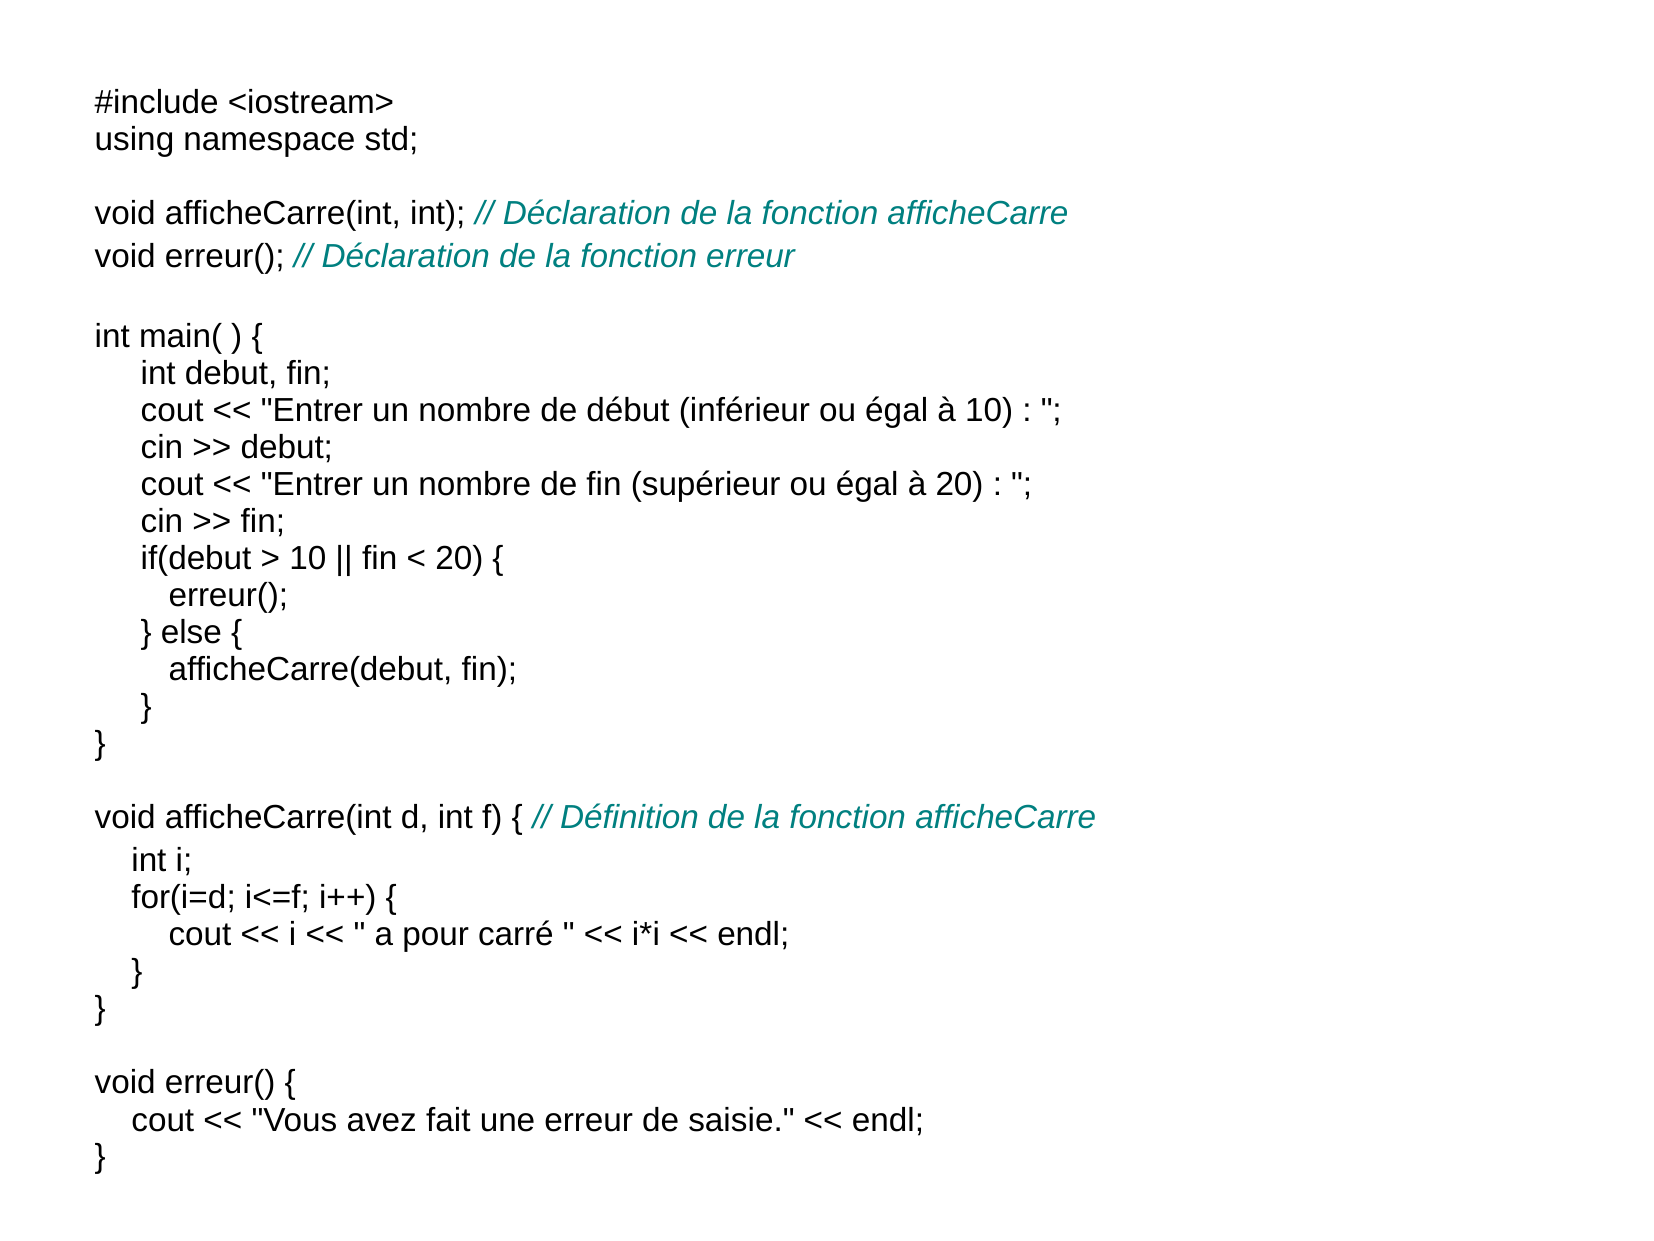

# #include <iostream>
using namespace std;
void afficheCarre(int, int); // Déclaration de la fonction afficheCarre
void erreur(); // Déclaration de la fonction erreur
int main( ) {
 int debut, fin;
 cout << "Entrer un nombre de début (inférieur ou égal à 10) : ";
 cin >> debut;
 cout << "Entrer un nombre de fin (supérieur ou égal à 20) : ";
 cin >> fin;
 if(debut > 10 || fin < 20) {
 erreur();
 } else {
 afficheCarre(debut, fin);
 }
}
void afficheCarre(int d, int f) { // Définition de la fonction afficheCarre
 int i;
 for(i=d; i<=f; i++) {
 cout << i << " a pour carré " << i*i << endl;
 }
}
void erreur() {
 cout << "Vous avez fait une erreur de saisie." << endl;
}